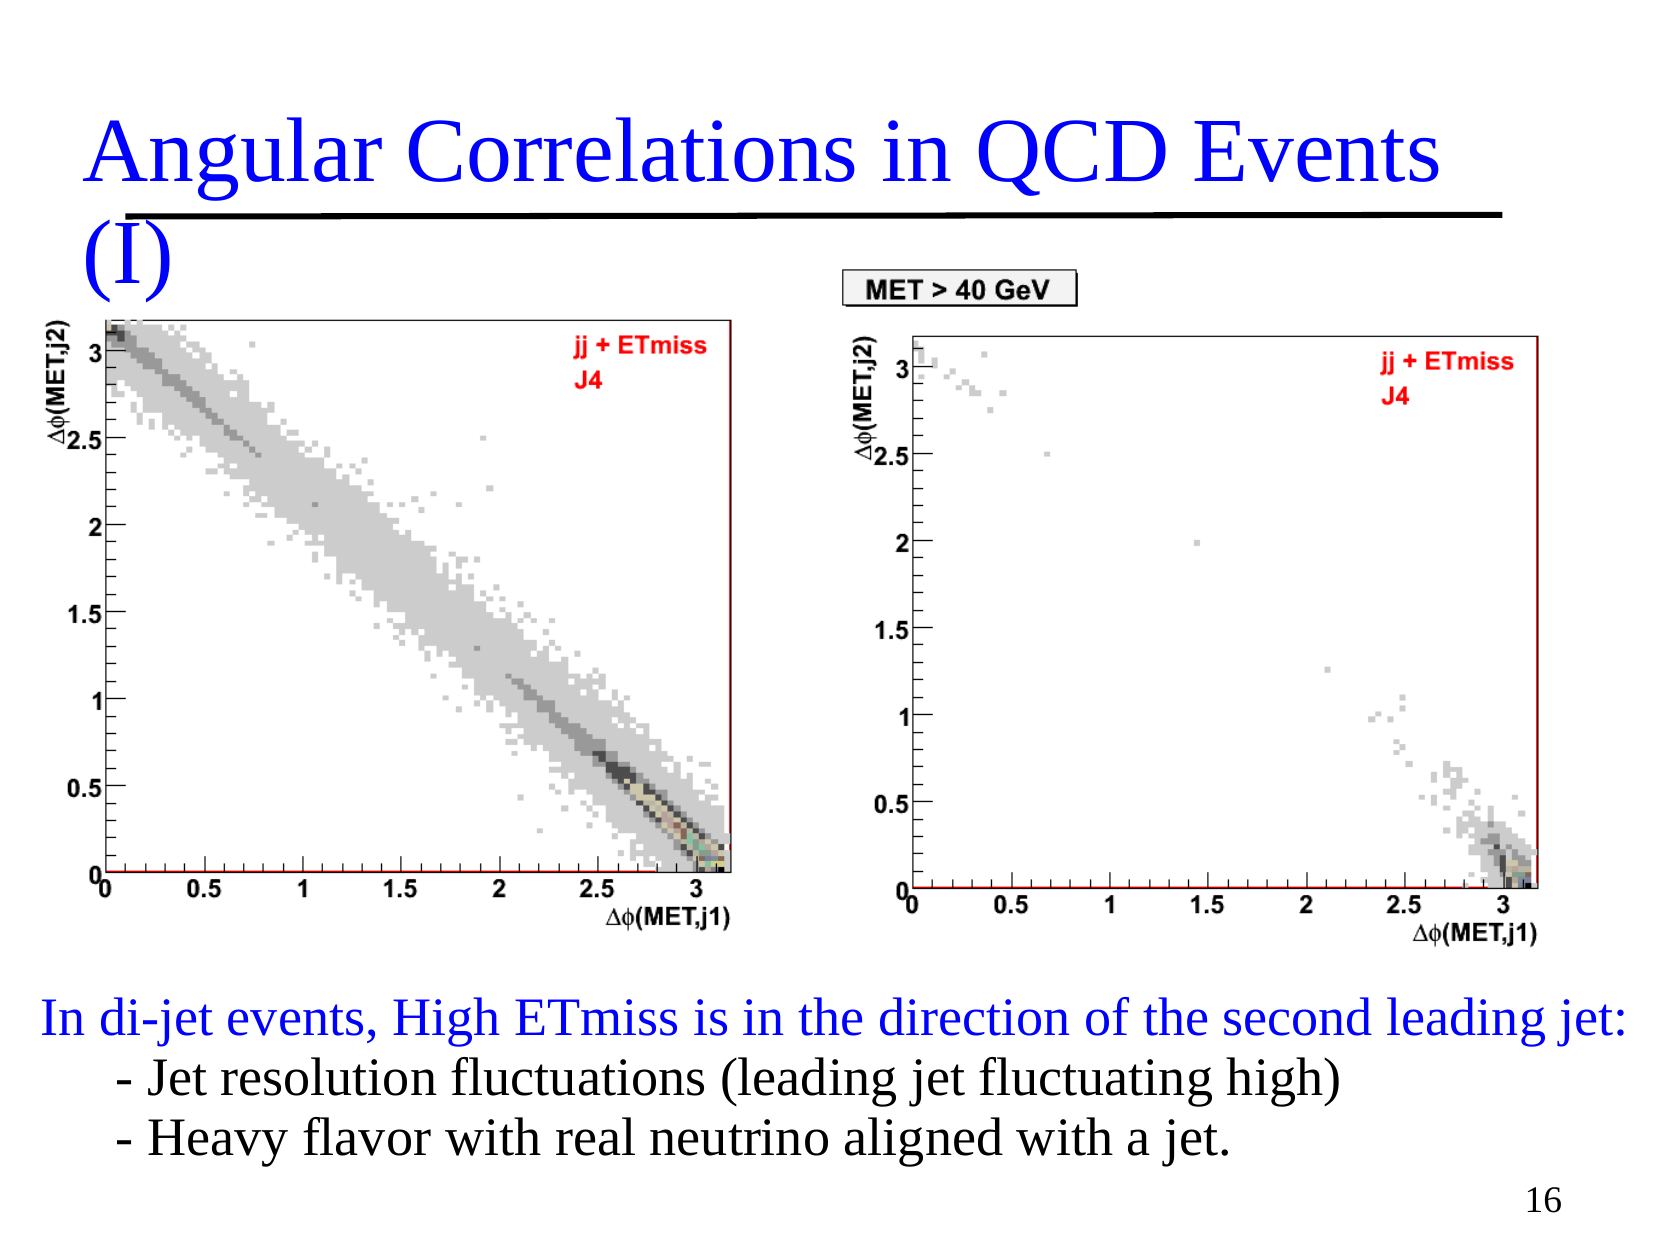

Angular Correlations in QCD Events (I)
In di-jet events, High ETmiss is in the direction of the second leading jet:
	- Jet resolution fluctuations (leading jet fluctuating high)
	- Heavy flavor with real neutrino aligned with a jet.